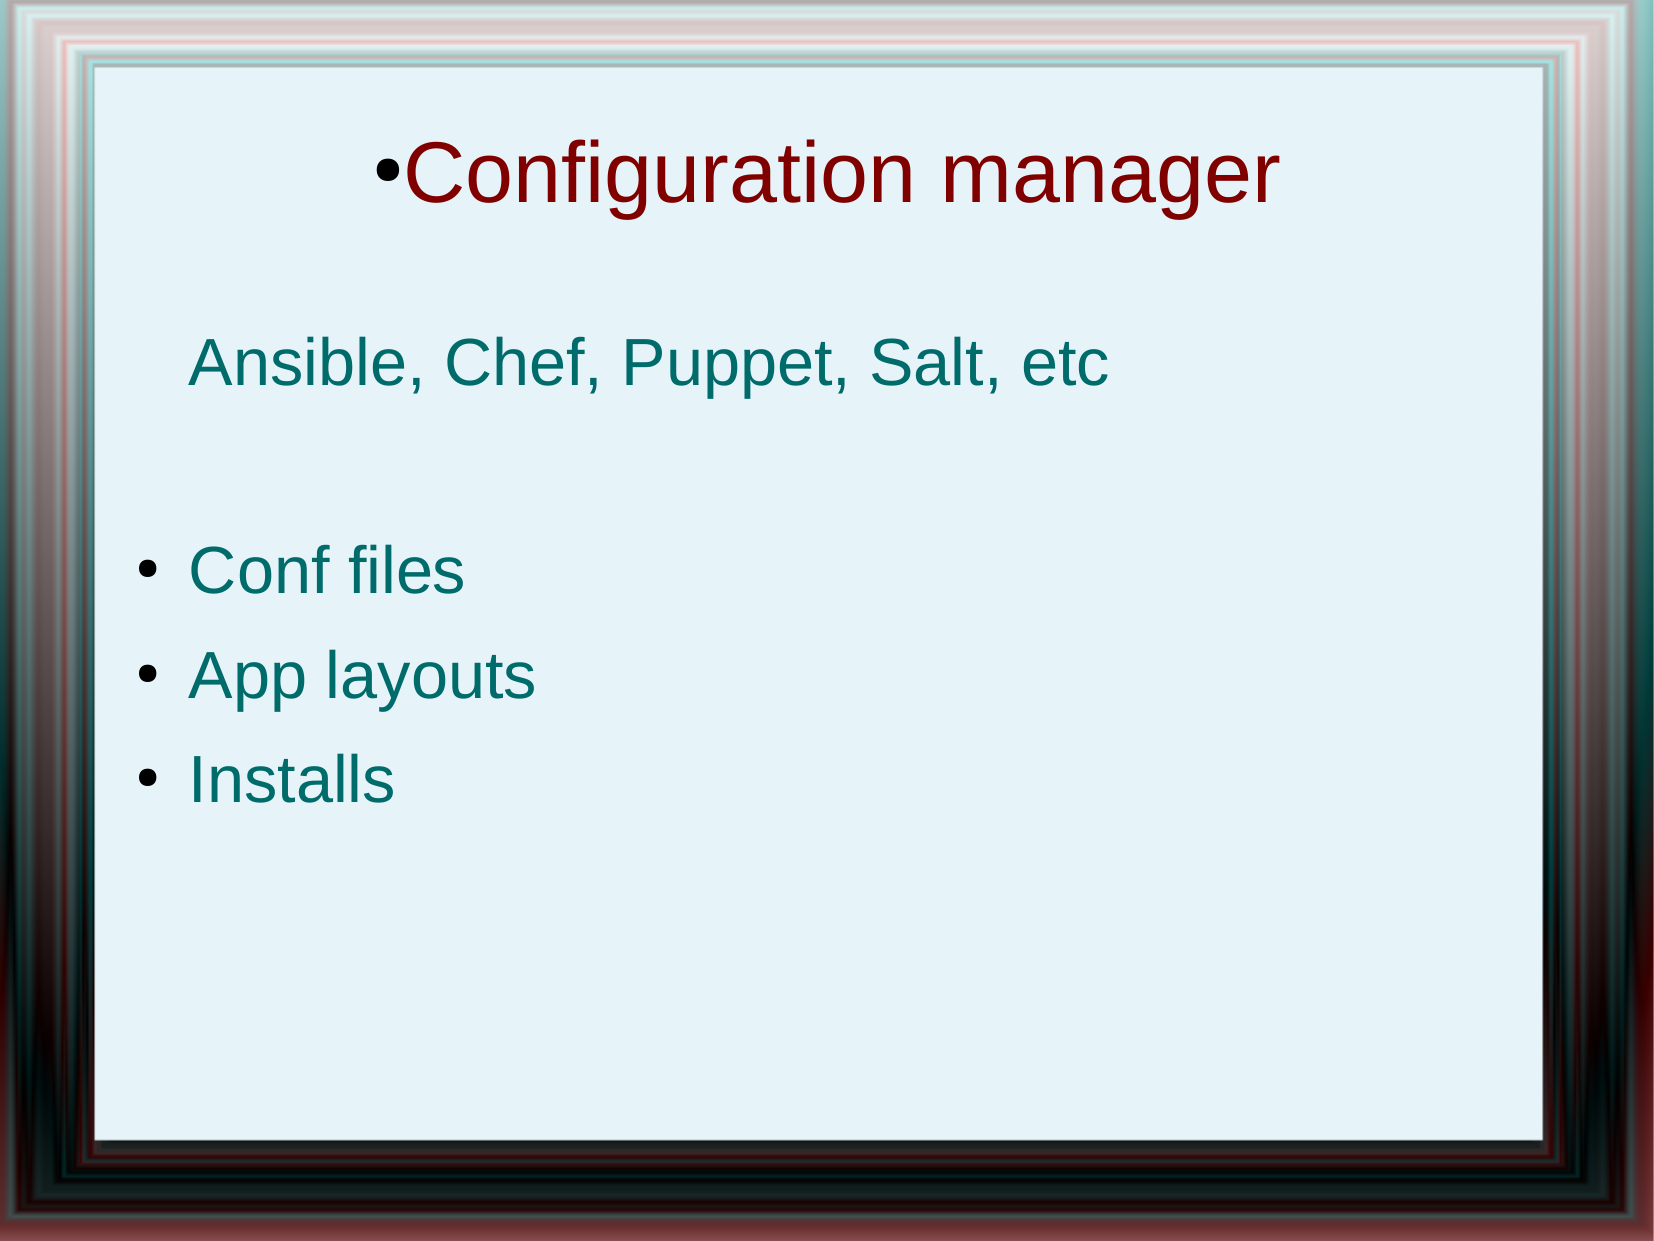

# Configuration manager
Ansible, Chef, Puppet, Salt, etc
Conf files
App layouts
Installs